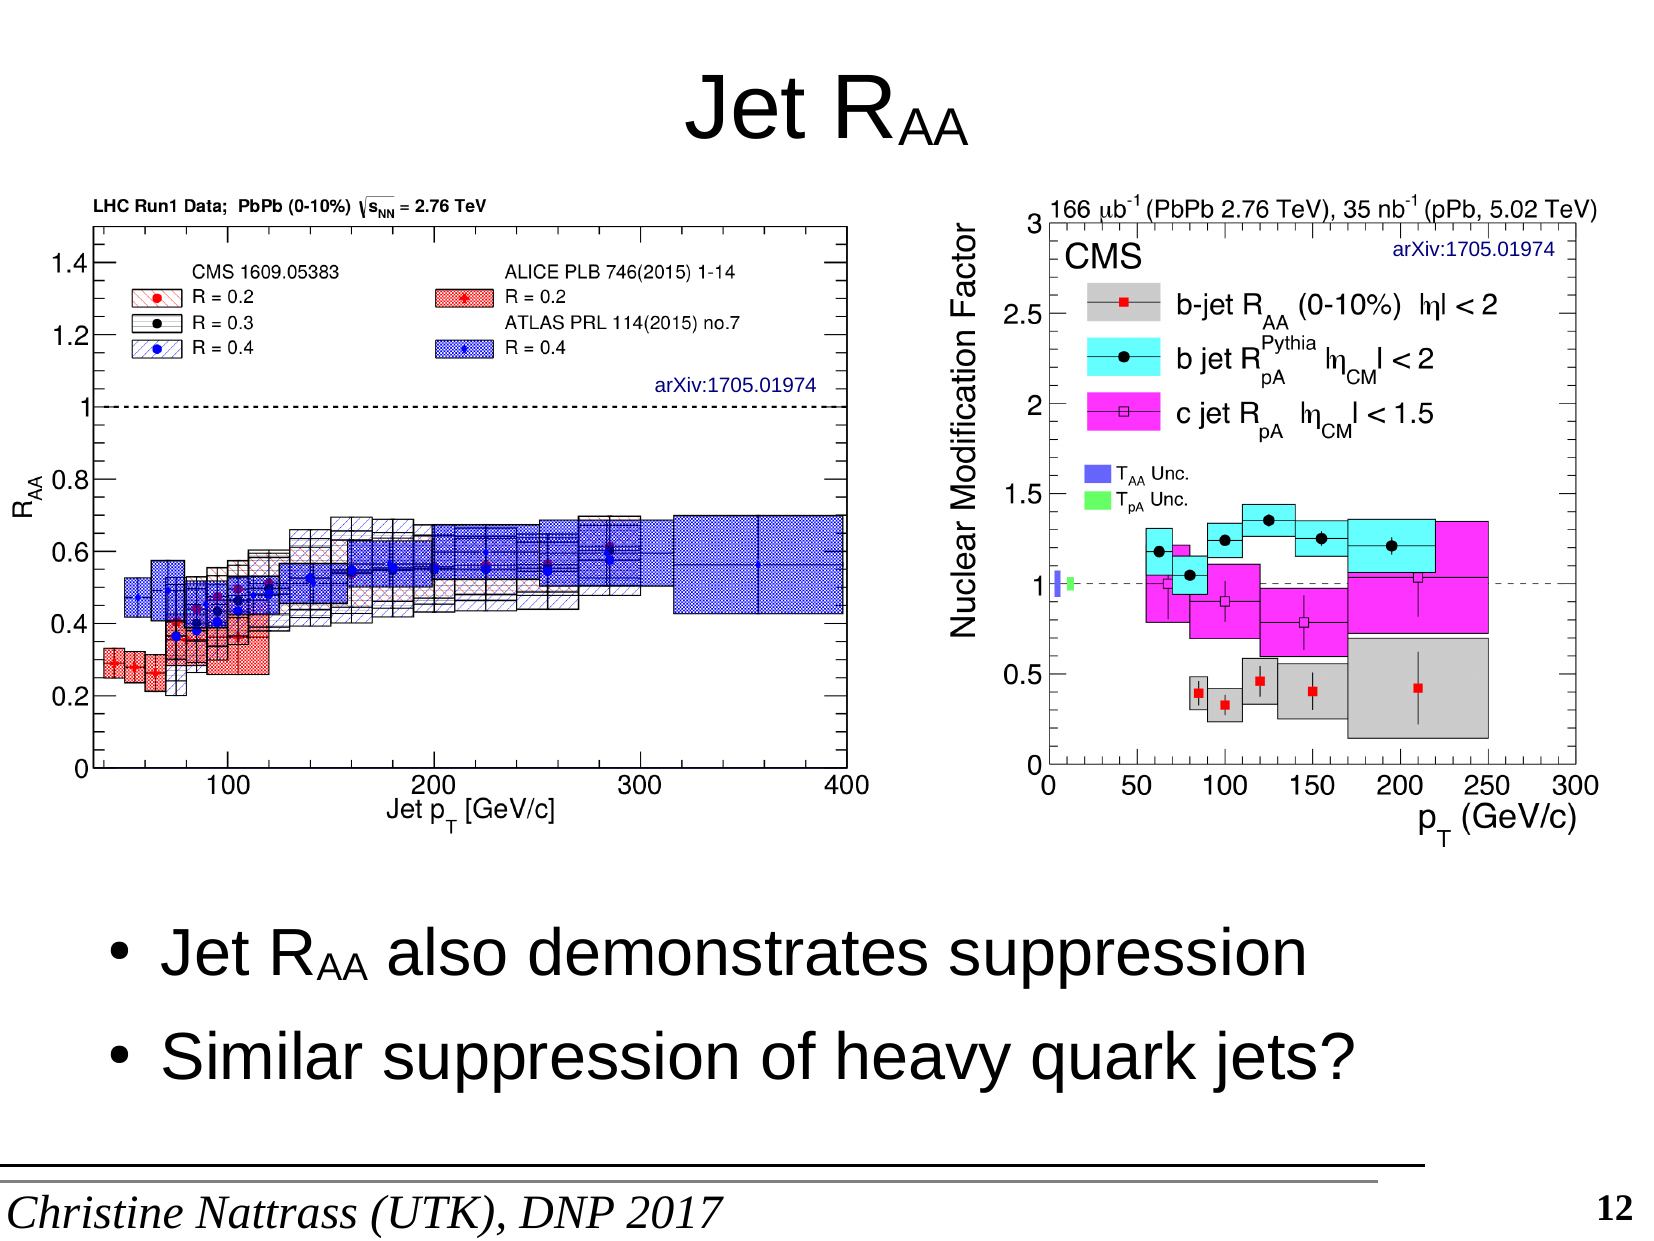

# Jet RAA
 arXiv:1705.01974
 arXiv:1705.01974
Jet RAA also demonstrates suppression
Similar suppression of heavy quark jets?